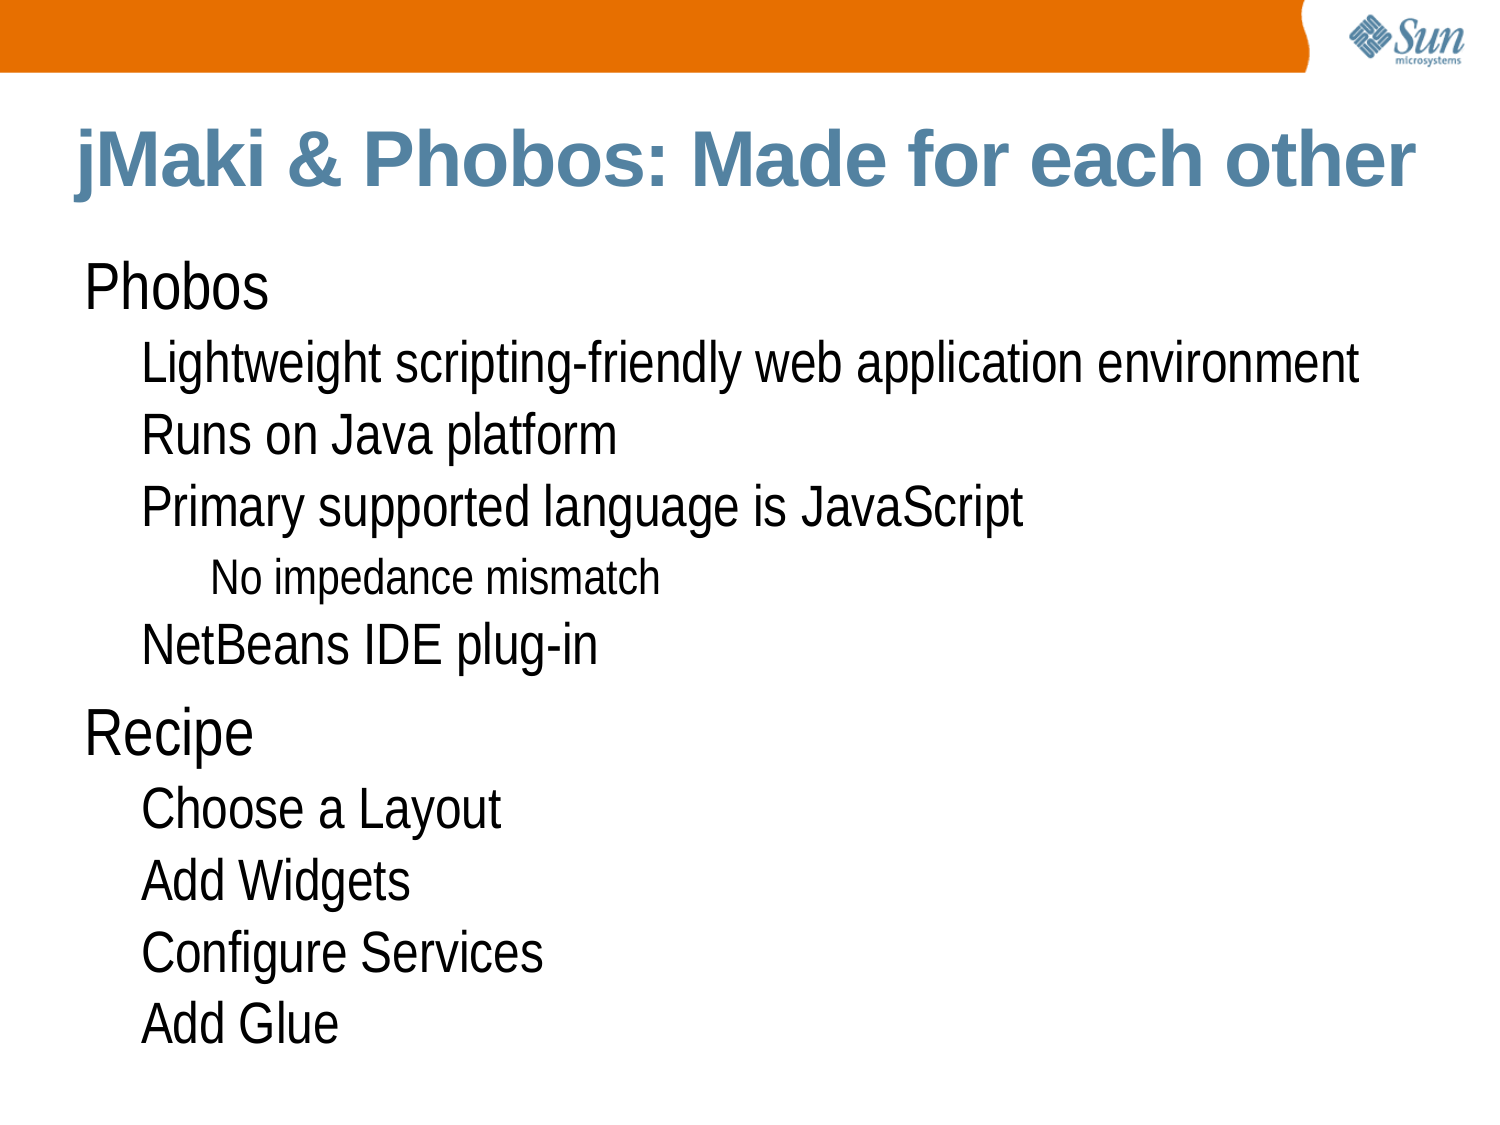

# jMaki & Phobos: Made for each other
Phobos
Lightweight scripting-friendly web application environment
Runs on Java platform
Primary supported language is JavaScript
No impedance mismatch
NetBeans IDE plug-in
Recipe
Choose a Layout
Add Widgets
Configure Services
Add Glue